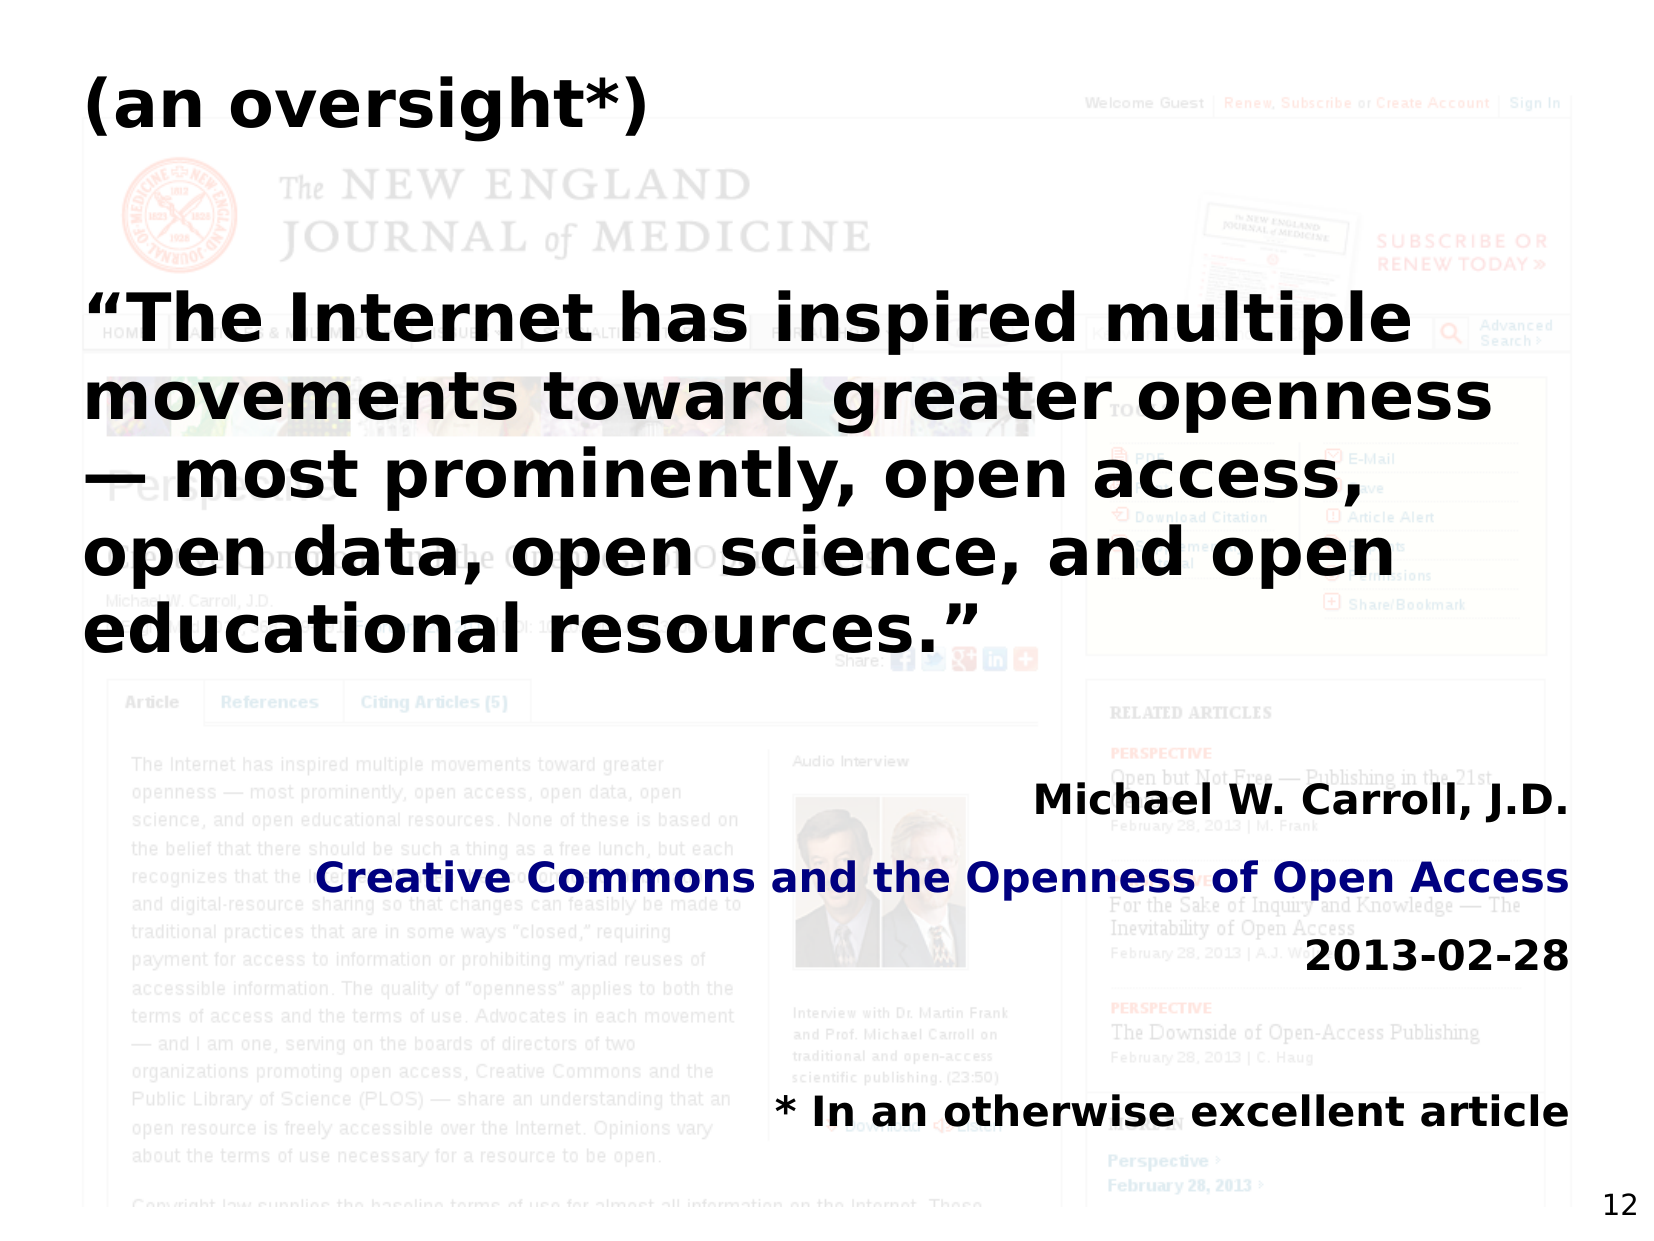

# (an oversight*)
“The Internet has inspired multiple movements toward greater openness — most prominently, open access, open data, open science, and open educational resources.”
Michael W. Carroll, J.D.
Creative Commons and the Openness of Open Access
2013-02-28
* In an otherwise excellent article